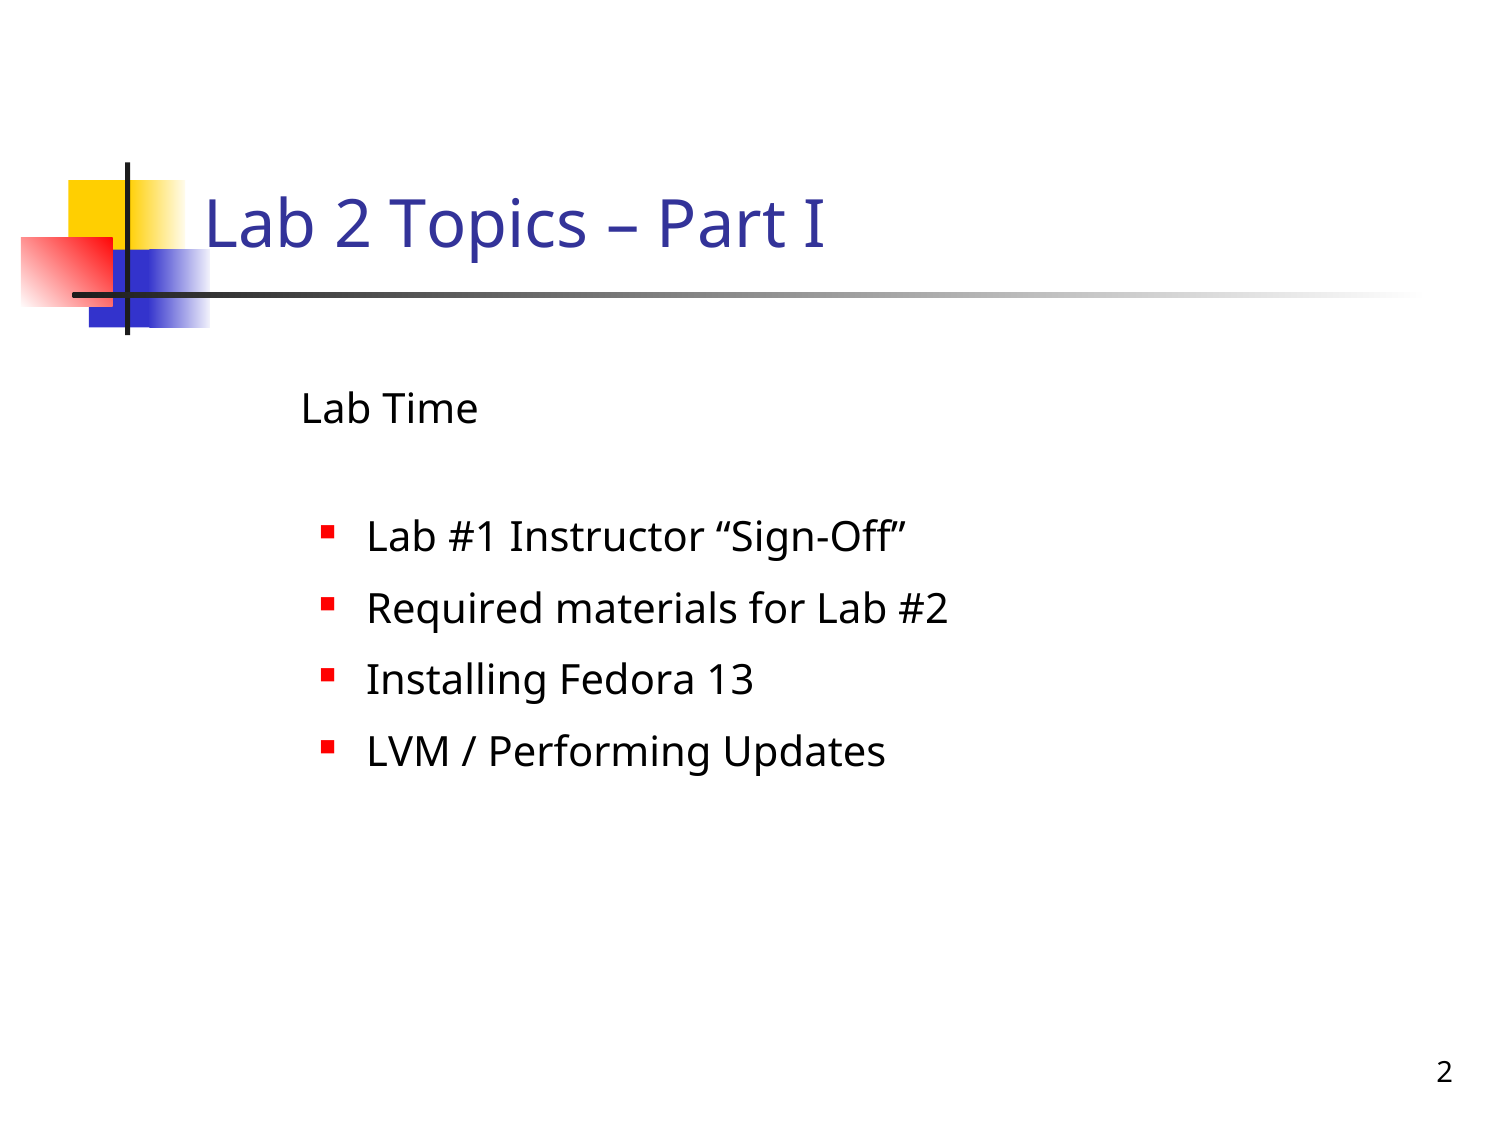

# Lab 2 Topics – Part I
Lab Time
Lab #1 Instructor “Sign-Off”
Required materials for Lab #2
Installing Fedora 13
LVM / Performing Updates
2